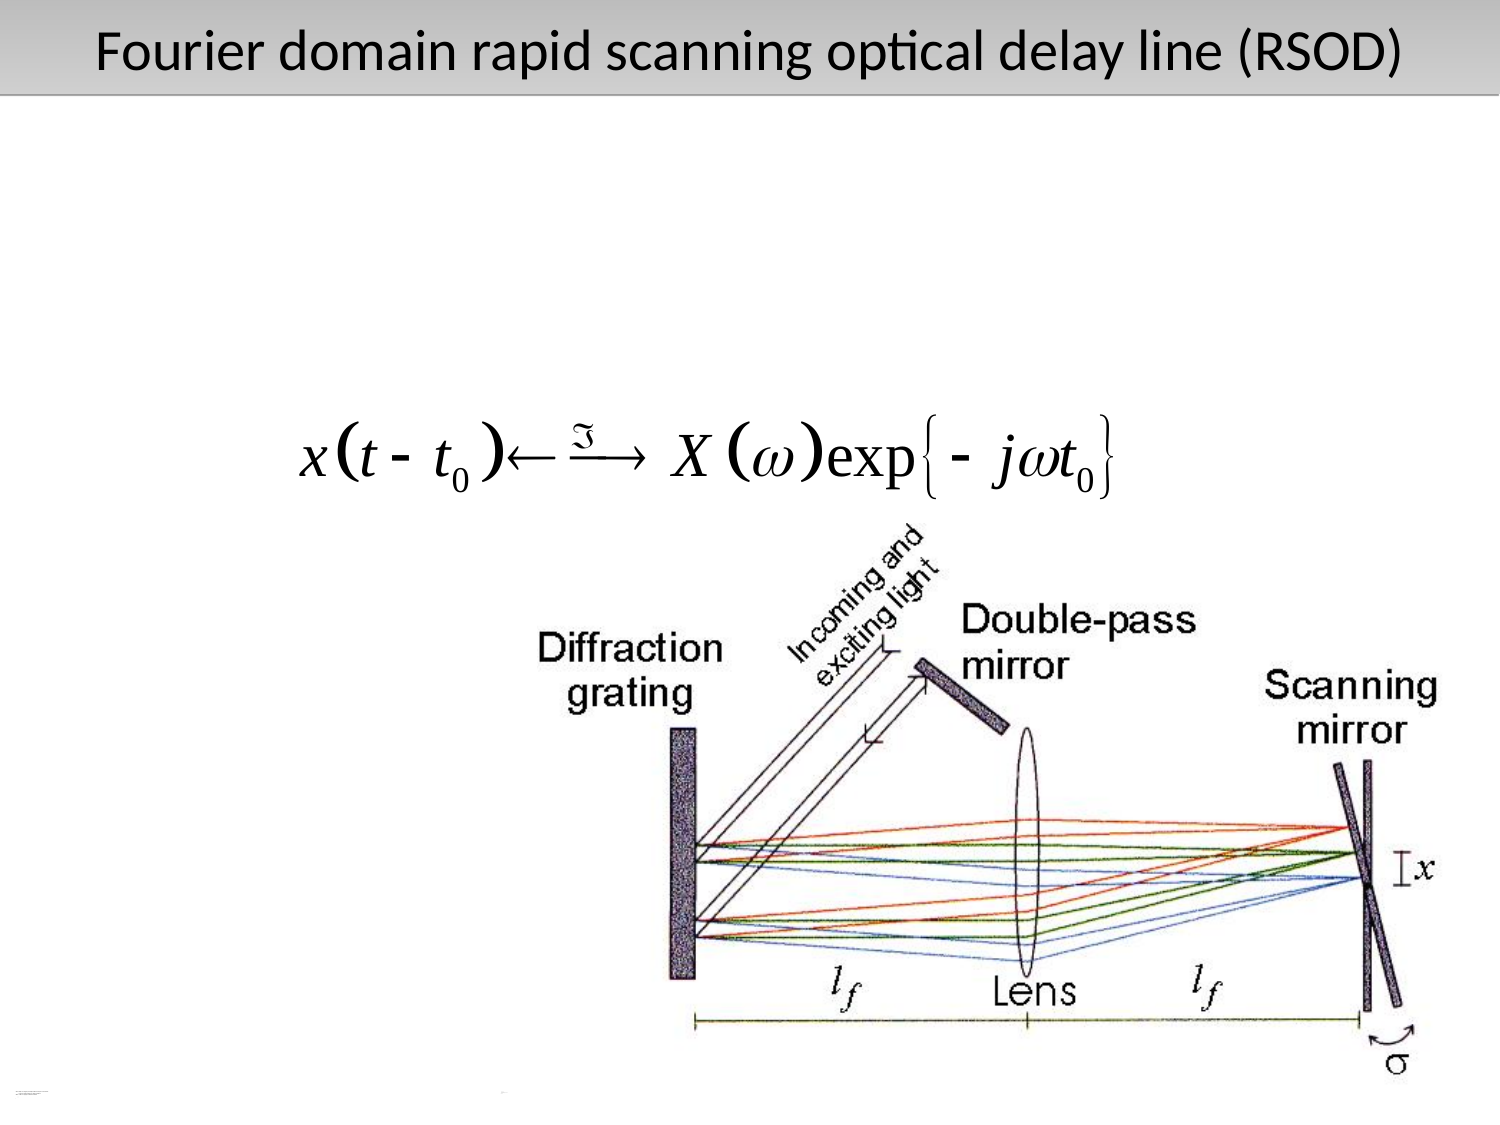

# Fourier domain rapid scanning optical delay line (RSOD)
The technique was originally developed for femtosecond pulse measurements
based on Fourier-transform pulse shaping techniques.
Relies on the basic property of the Fourier transform
phase ramp in
the Fourier domain
 corresponds to a group delay in the
time domain.